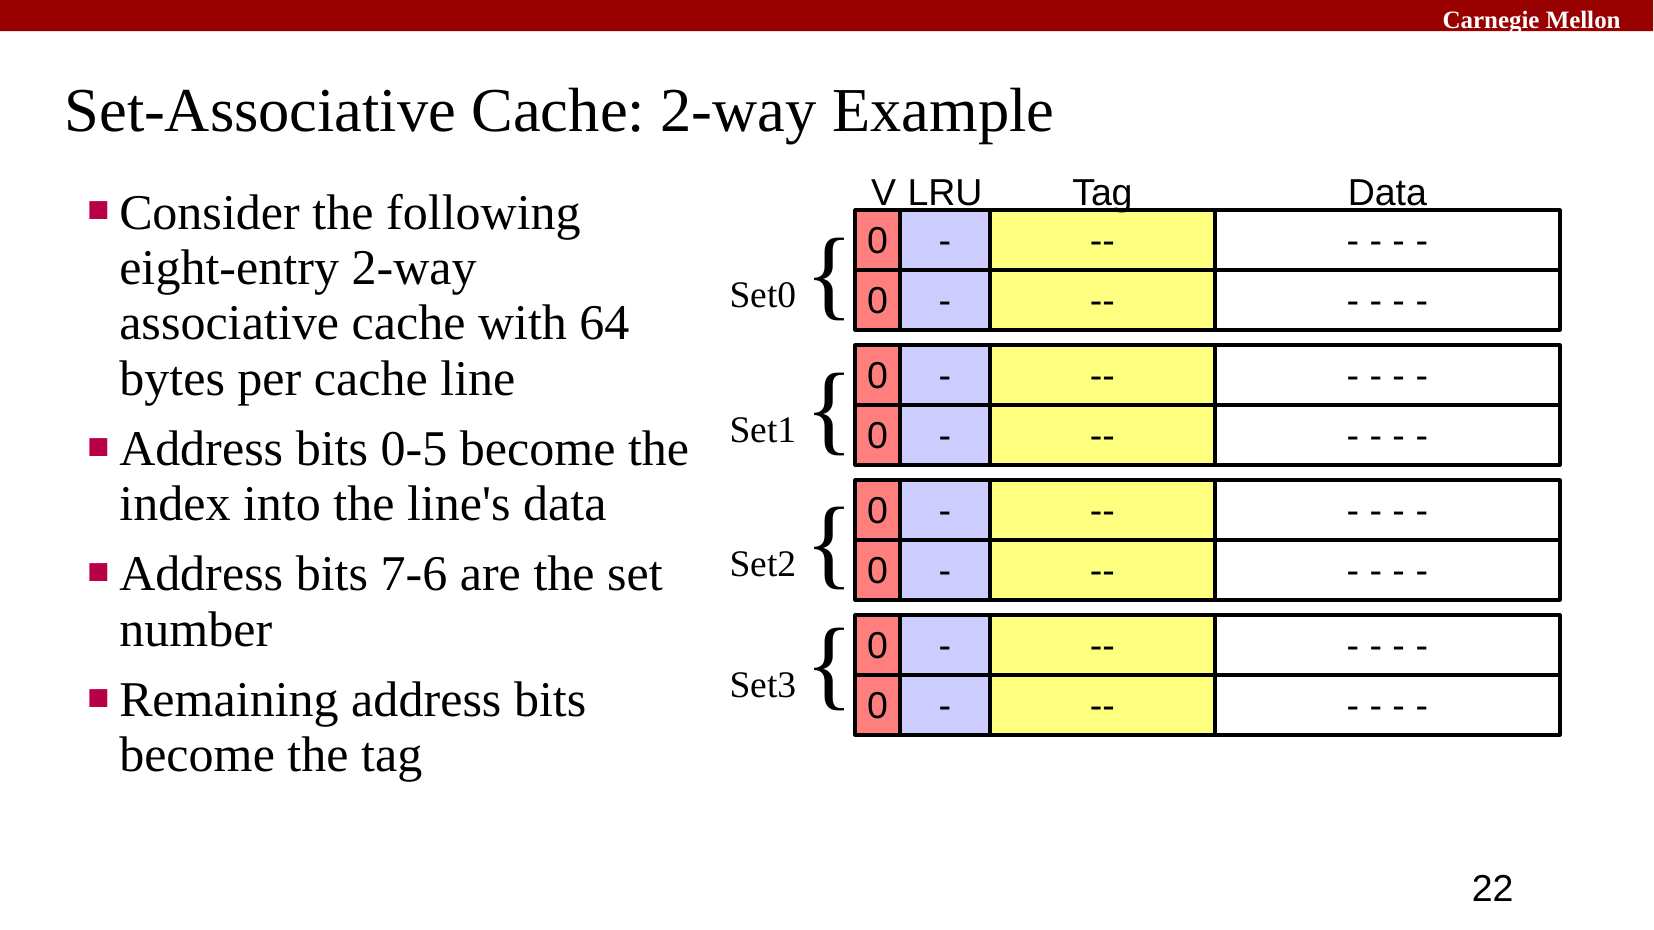

# Set-Associative Cache: 2-way Example
V
LRU
Tag
Data
Consider the following eight-entry 2-way associative cache with 64 bytes per cache line
Address bits 0-5 become the index into the line's data
Address bits 7-6 are the set number
Remaining address bits become the tag
Set0 {
0
-
--
- - - -
0
-
--
- - - -
Set1 {
0
-
--
- - - -
0
-
--
- - - -
Set2 {
0
-
--
- - - -
0
-
--
- - - -
Set3 {
0
-
--
- - - -
0
-
--
- - - -